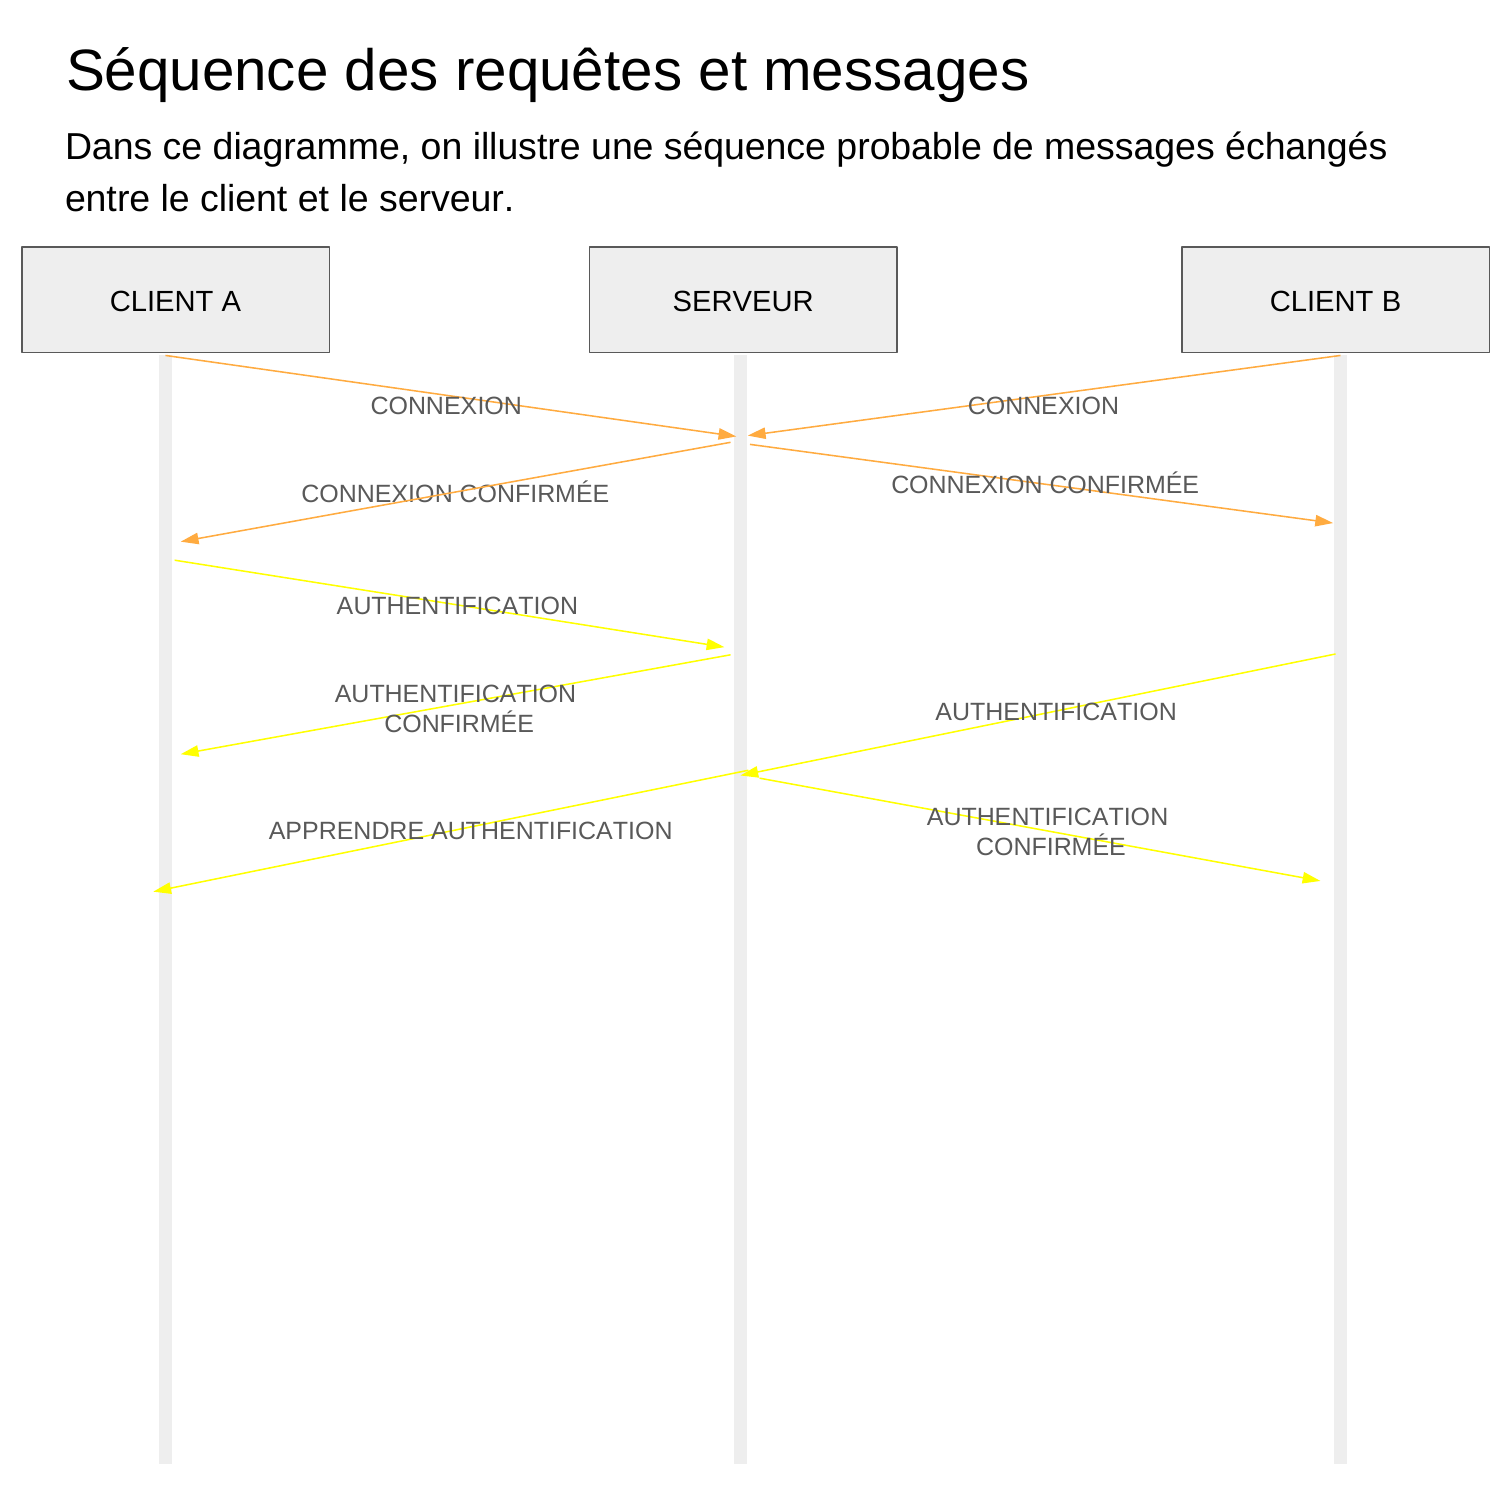

# Séquence des requêtes et messages
Dans ce diagramme, on illustre une séquence probable de messages échangés entre le client et le serveur.
CLIENT A
SERVEUR
CLIENT B
CONNEXION
CONNEXION
CONNEXION CONFIRMÉE
CONNEXION CONFIRMÉE
AUTHENTIFICATION
AUTHENTIFICATION
 CONFIRMÉE
AUTHENTIFICATION
AUTHENTIFICATION
 CONFIRMÉE
APPRENDRE AUTHENTIFICATION